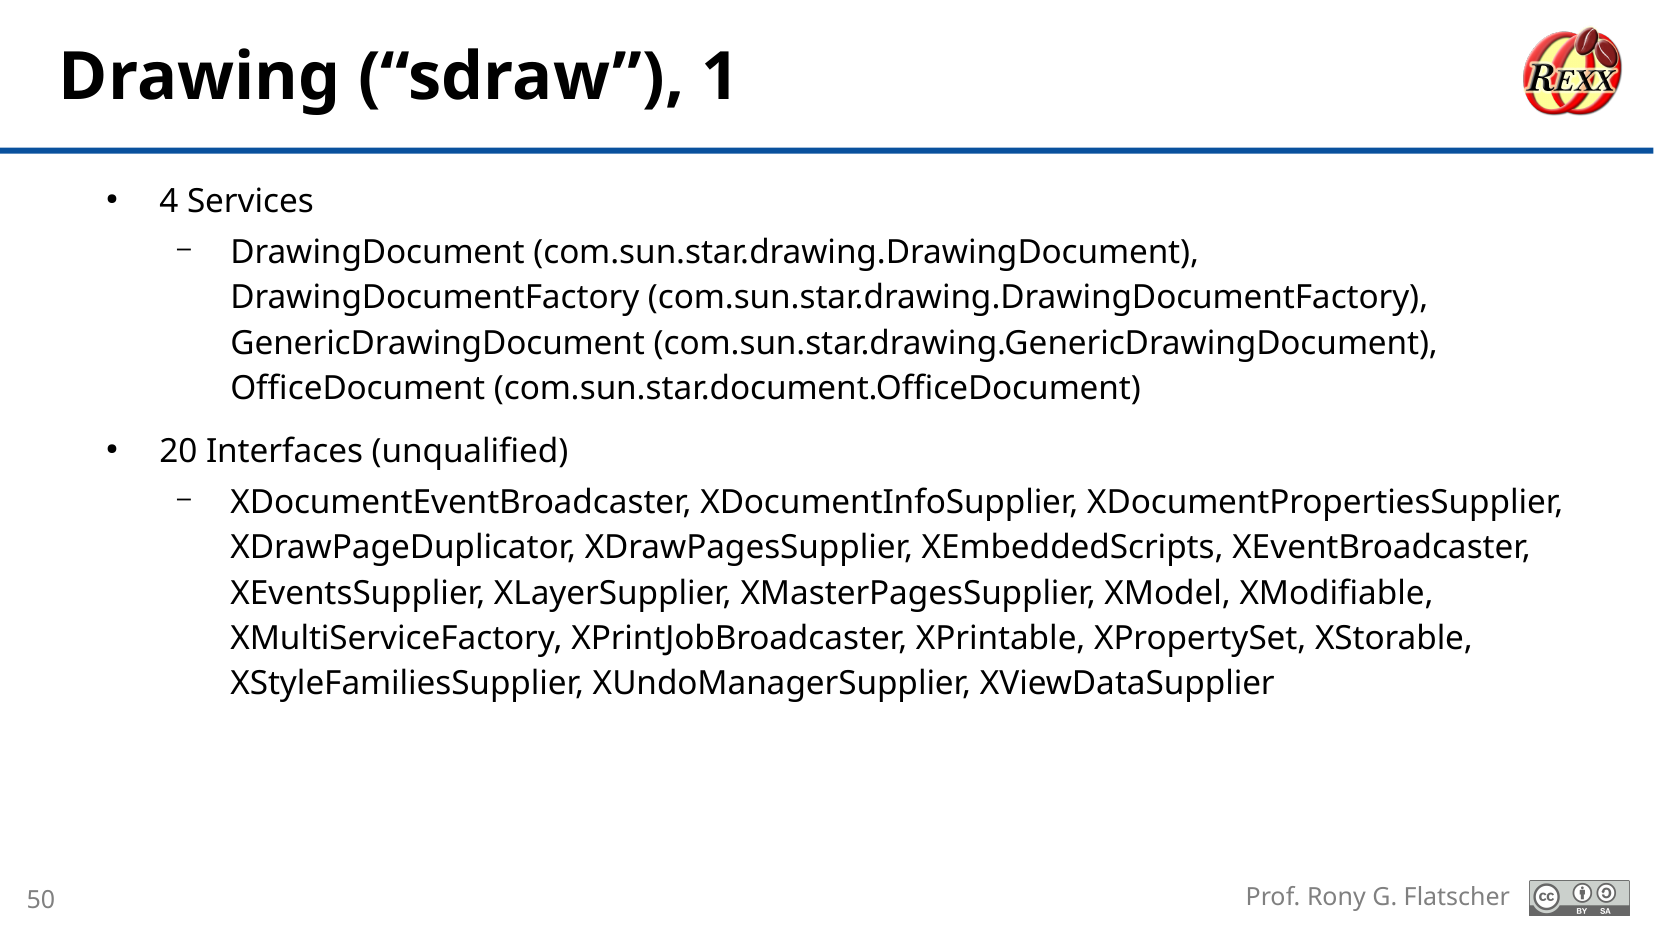

# Drawing (“sdraw”), 1
4 Services
DrawingDocument (com.sun.star.drawing.DrawingDocument),
DrawingDocumentFactory (com.sun.star.drawing.DrawingDocumentFactory),
GenericDrawingDocument (com.sun.star.drawing.GenericDrawingDocument),
OfficeDocument (com.sun.star.document.OfficeDocument)
20 Interfaces (unqualified)
XDocumentEventBroadcaster, XDocumentInfoSupplier, XDocumentPropertiesSupplier, XDrawPageDuplicator, XDrawPagesSupplier, XEmbeddedScripts, XEventBroadcaster, XEventsSupplier, XLayerSupplier, XMasterPagesSupplier, XModel, XModifiable, XMultiServiceFactory, XPrintJobBroadcaster, XPrintable, XPropertySet, XStorable, XStyleFamiliesSupplier, XUndoManagerSupplier, XViewDataSupplier